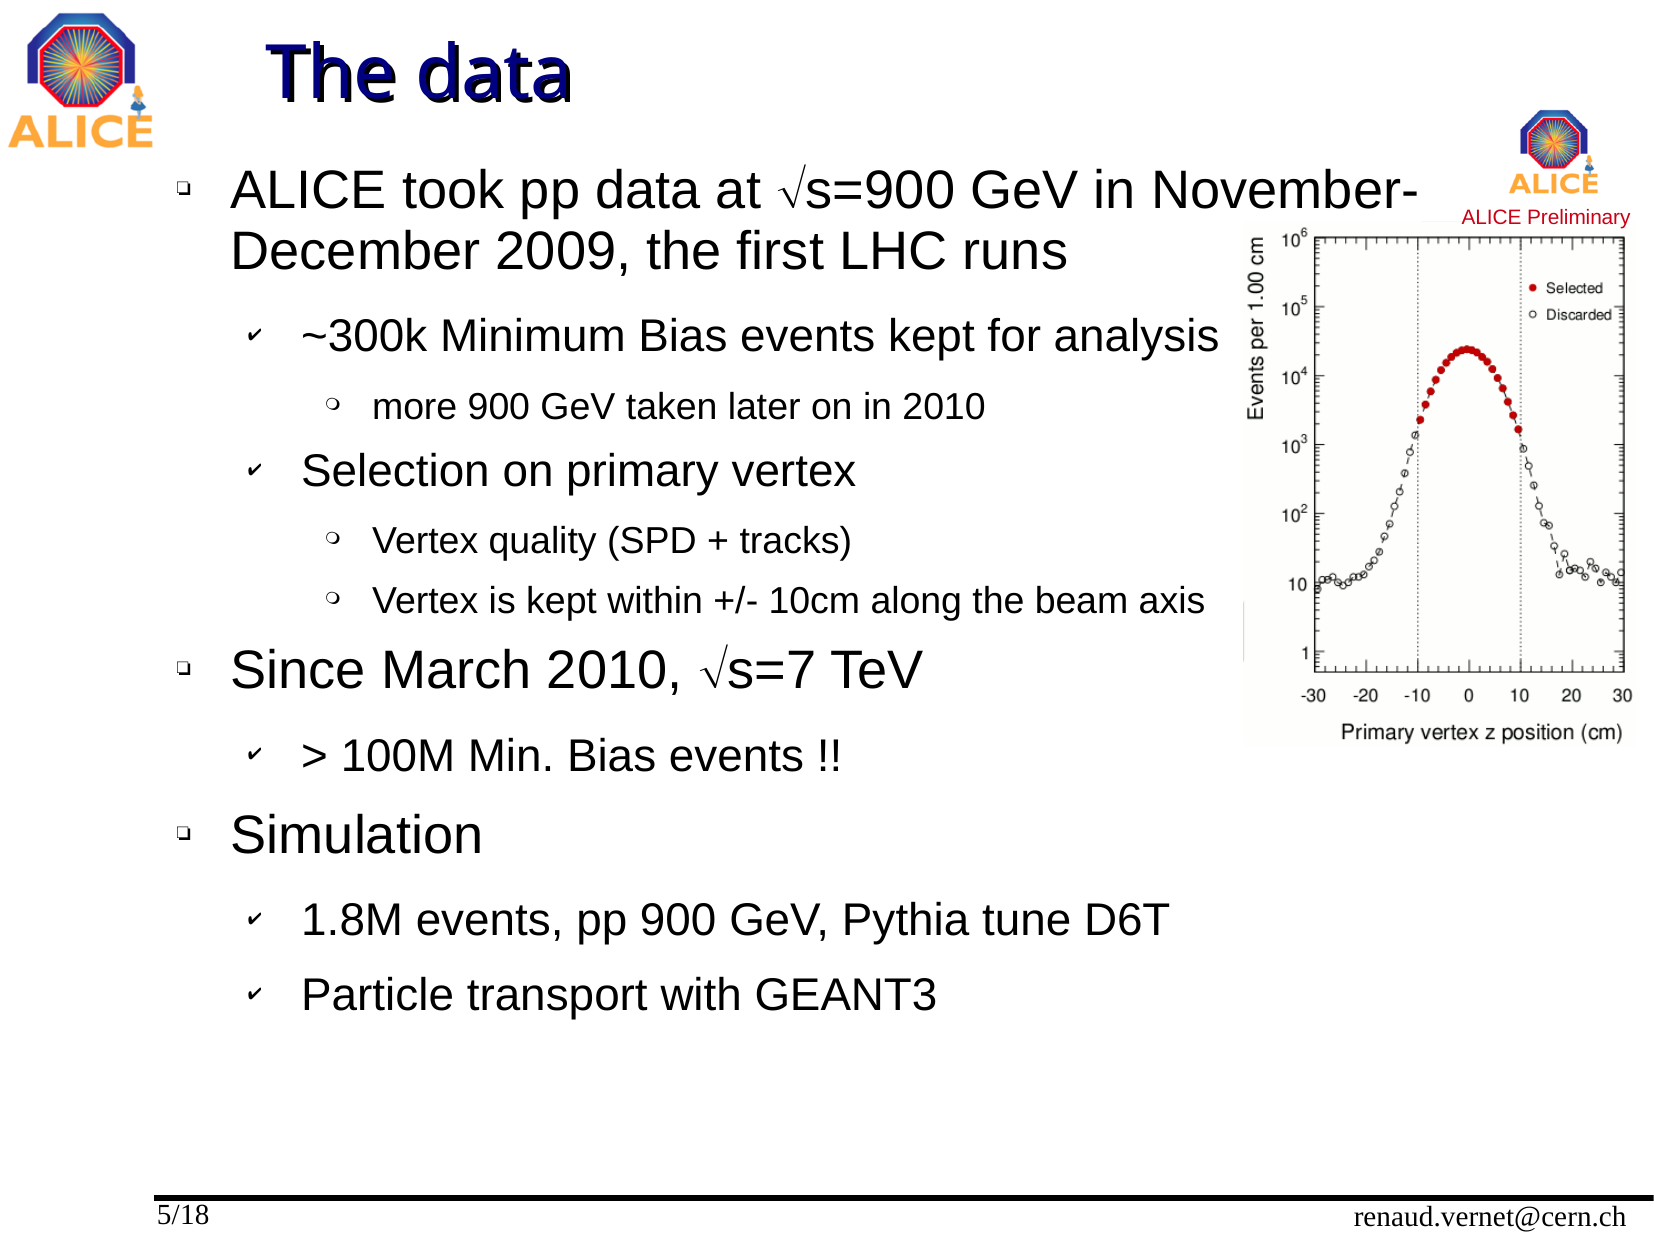

# The data
ALICE Preliminary
ALICE took pp data at s=900 GeV in November-December 2009, the first LHC runs
~300k Minimum Bias events kept for analysis
more 900 GeV taken later on in 2010
Selection on primary vertex
Vertex quality (SPD + tracks)
Vertex is kept within +/- 10cm along the beam axis
Since March 2010, s=7 TeV
> 100M Min. Bias events !!
Simulation
1.8M events, pp 900 GeV, Pythia tune D6T
Particle transport with GEANT3